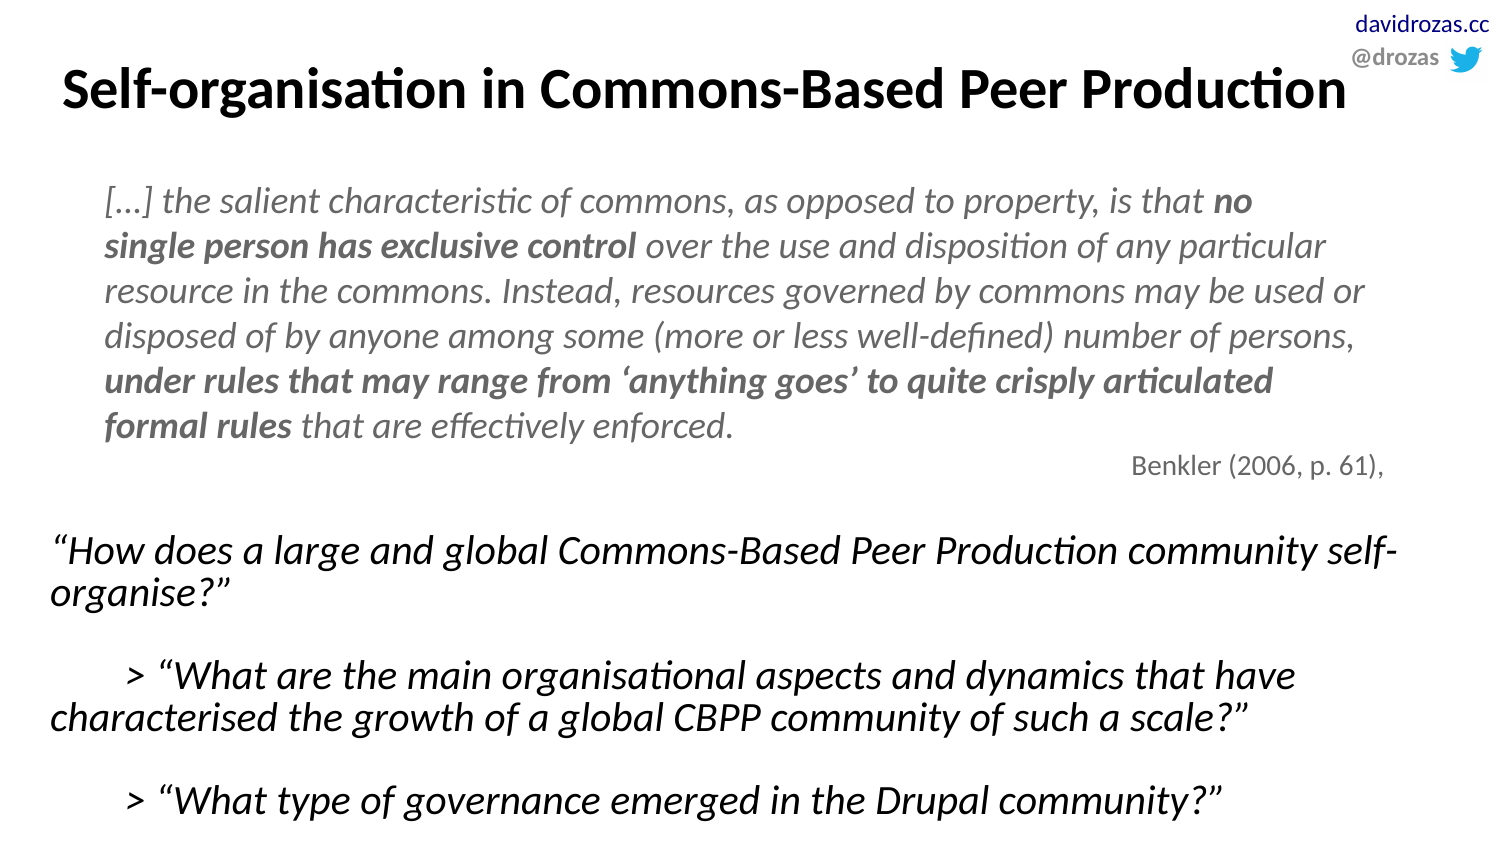

davidrozas.cc
@drozas
# Self-organisation in Commons-Based Peer Production
[…] the salient characteristic of commons, as opposed to property, is that no
single person has exclusive control over the use and disposition of any particular resource in the commons. Instead, resources governed by commons may be used or disposed of by anyone among some (more or less well-defined) number of persons, under rules that may range from ‘anything goes’ to quite crisply articulated formal rules that are effectively enforced.
Benkler (2006, p. 61),
“How does a large and global Commons-Based Peer Production community self-organise?”
	> “What are the main organisational aspects and dynamics that have characterised the growth of a global CBPP community of such a scale?”
	> “What type of governance emerged in the Drupal community?”